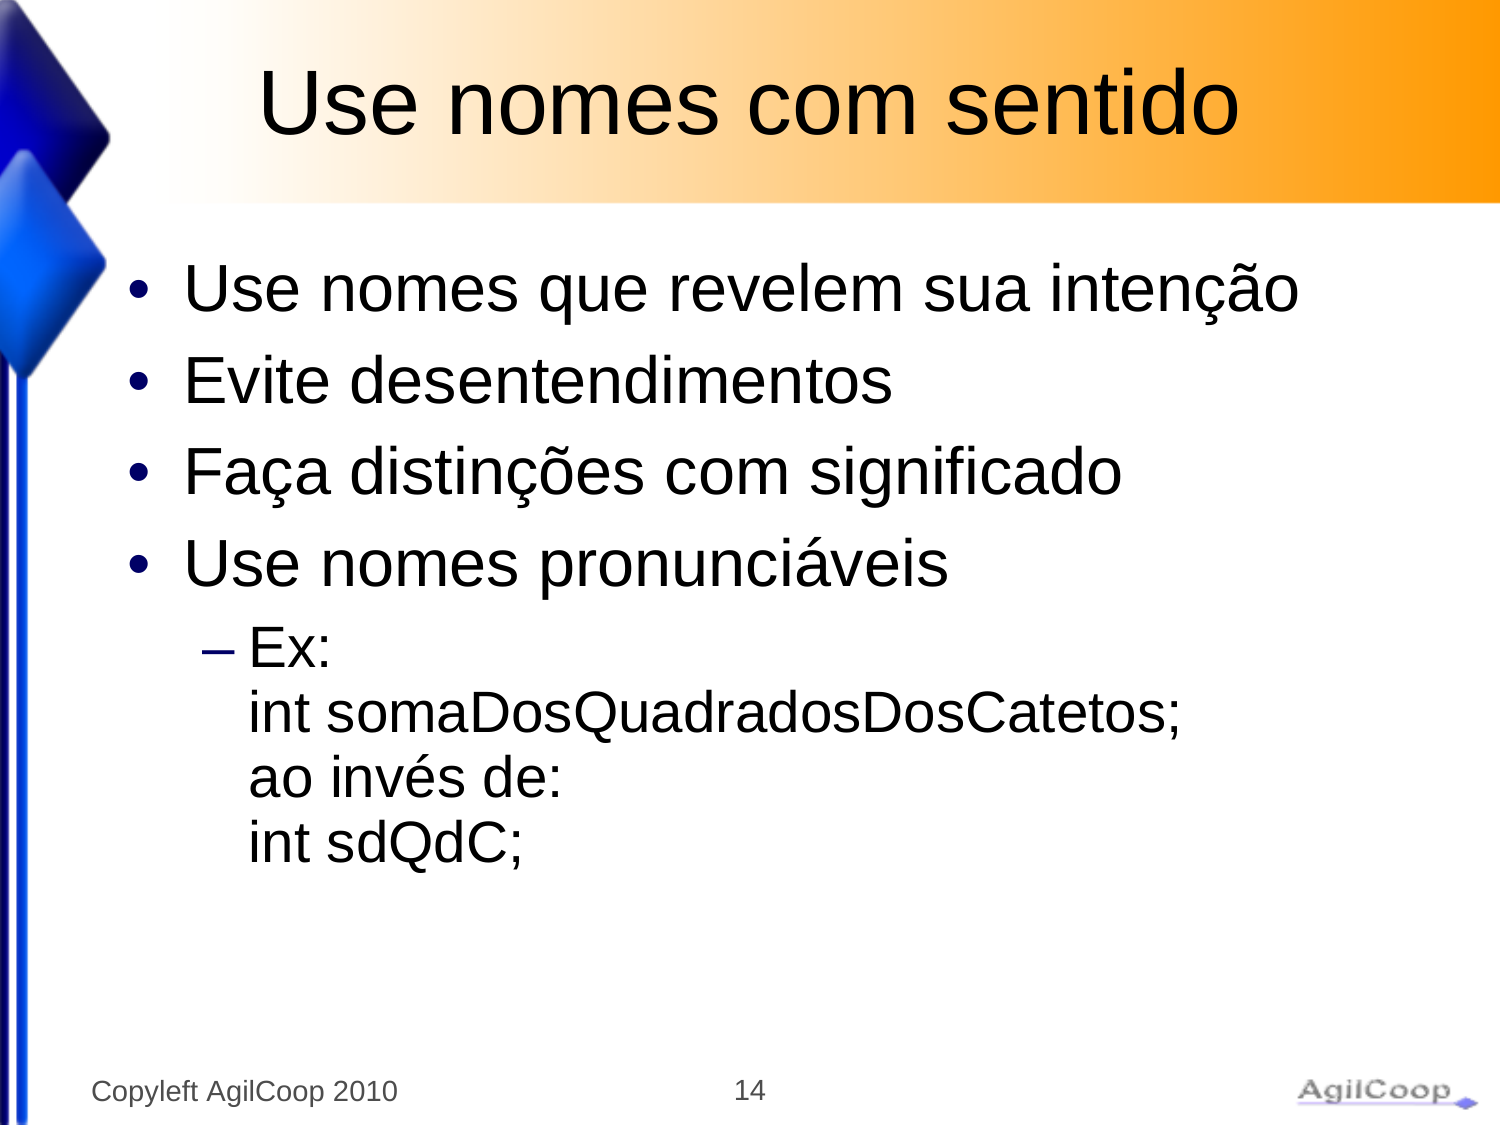

# Use nomes com sentido
Use nomes que revelem sua intenção
Evite desentendimentos
Faça distinções com significado
Use nomes pronunciáveis
Ex:
int somaDosQuadradosDosCatetos;
ao invés de:
int sdQdC;
Copyleft AgilCoop 2010
14